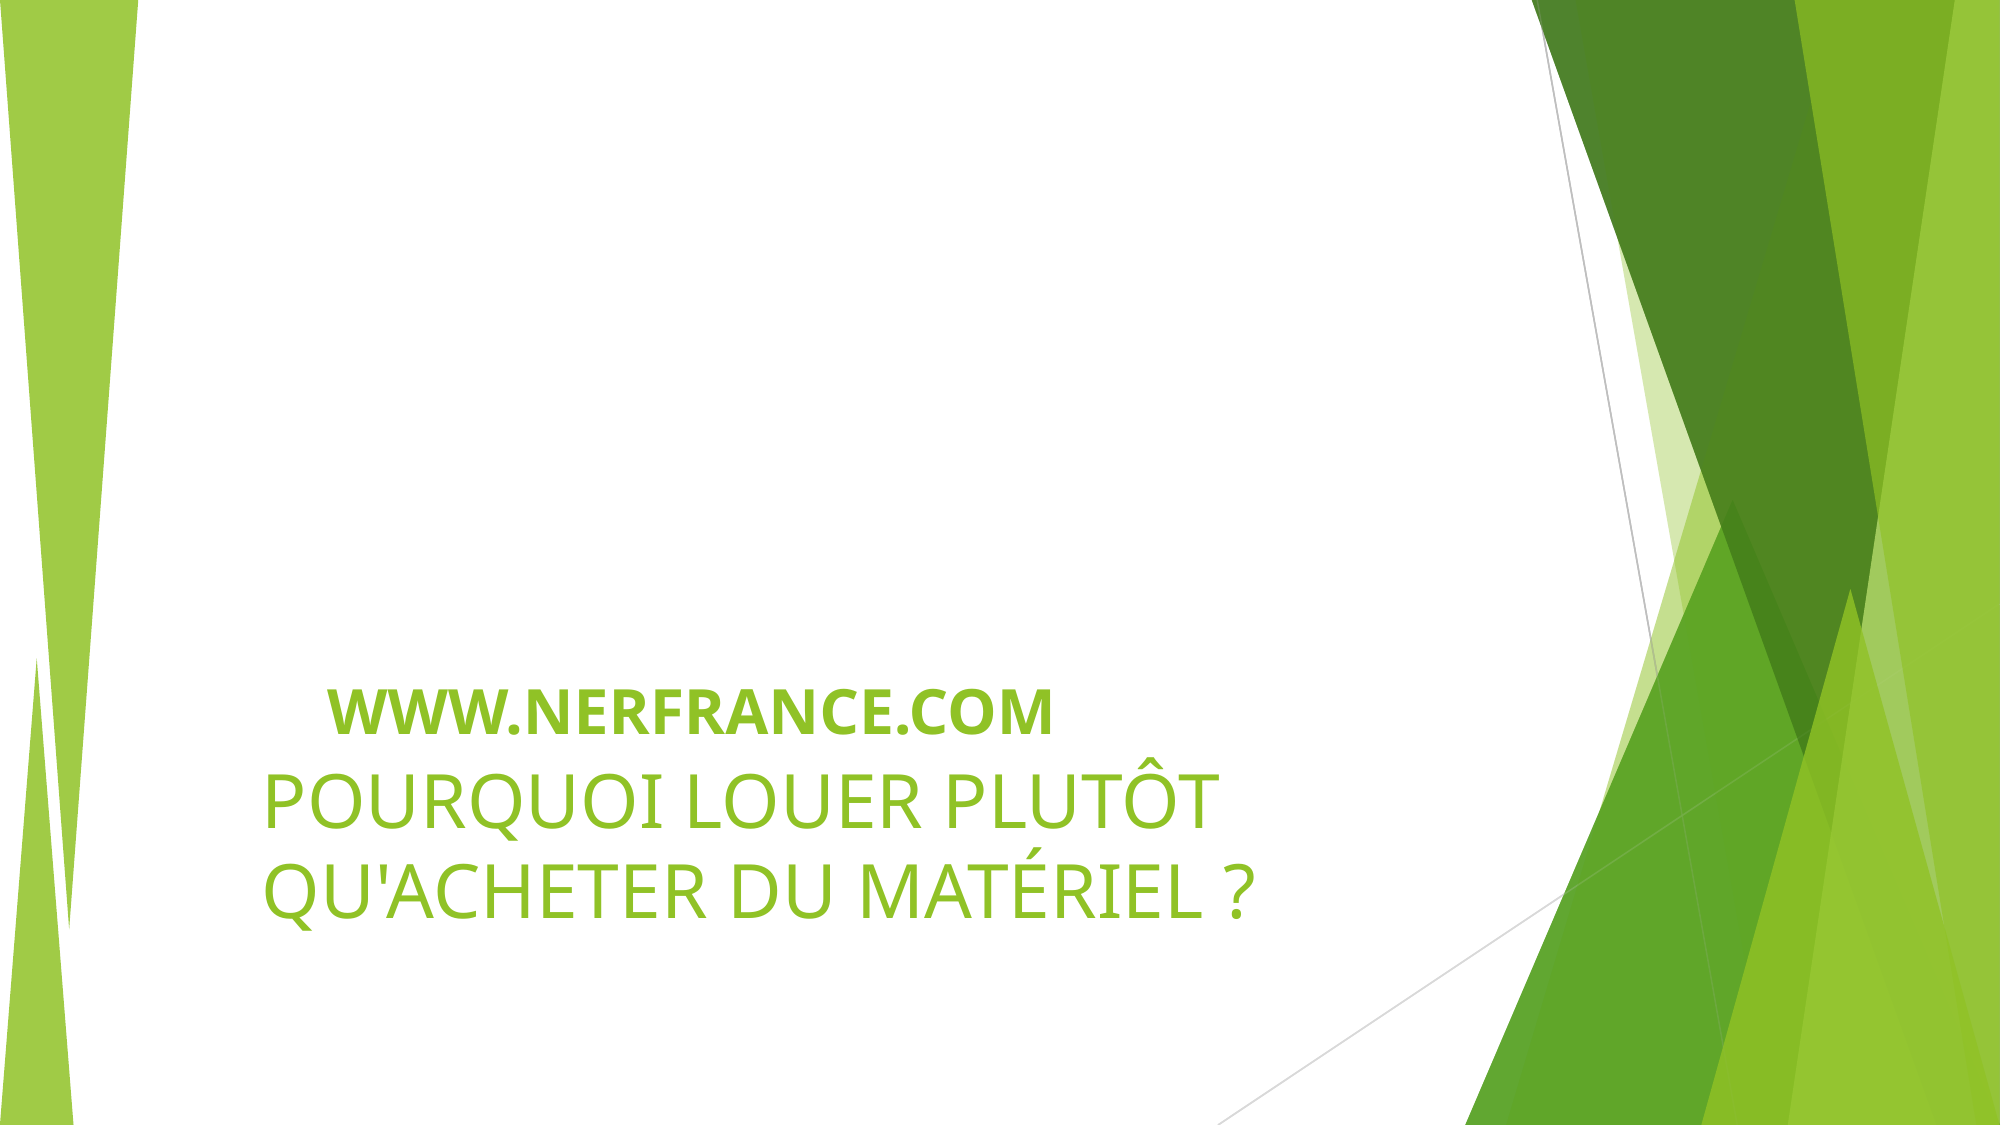

WWW.NERFRANCE.COM
# POURQUOI LOUER PLUTÔT QU'ACHETER DU MATÉRIEL ?